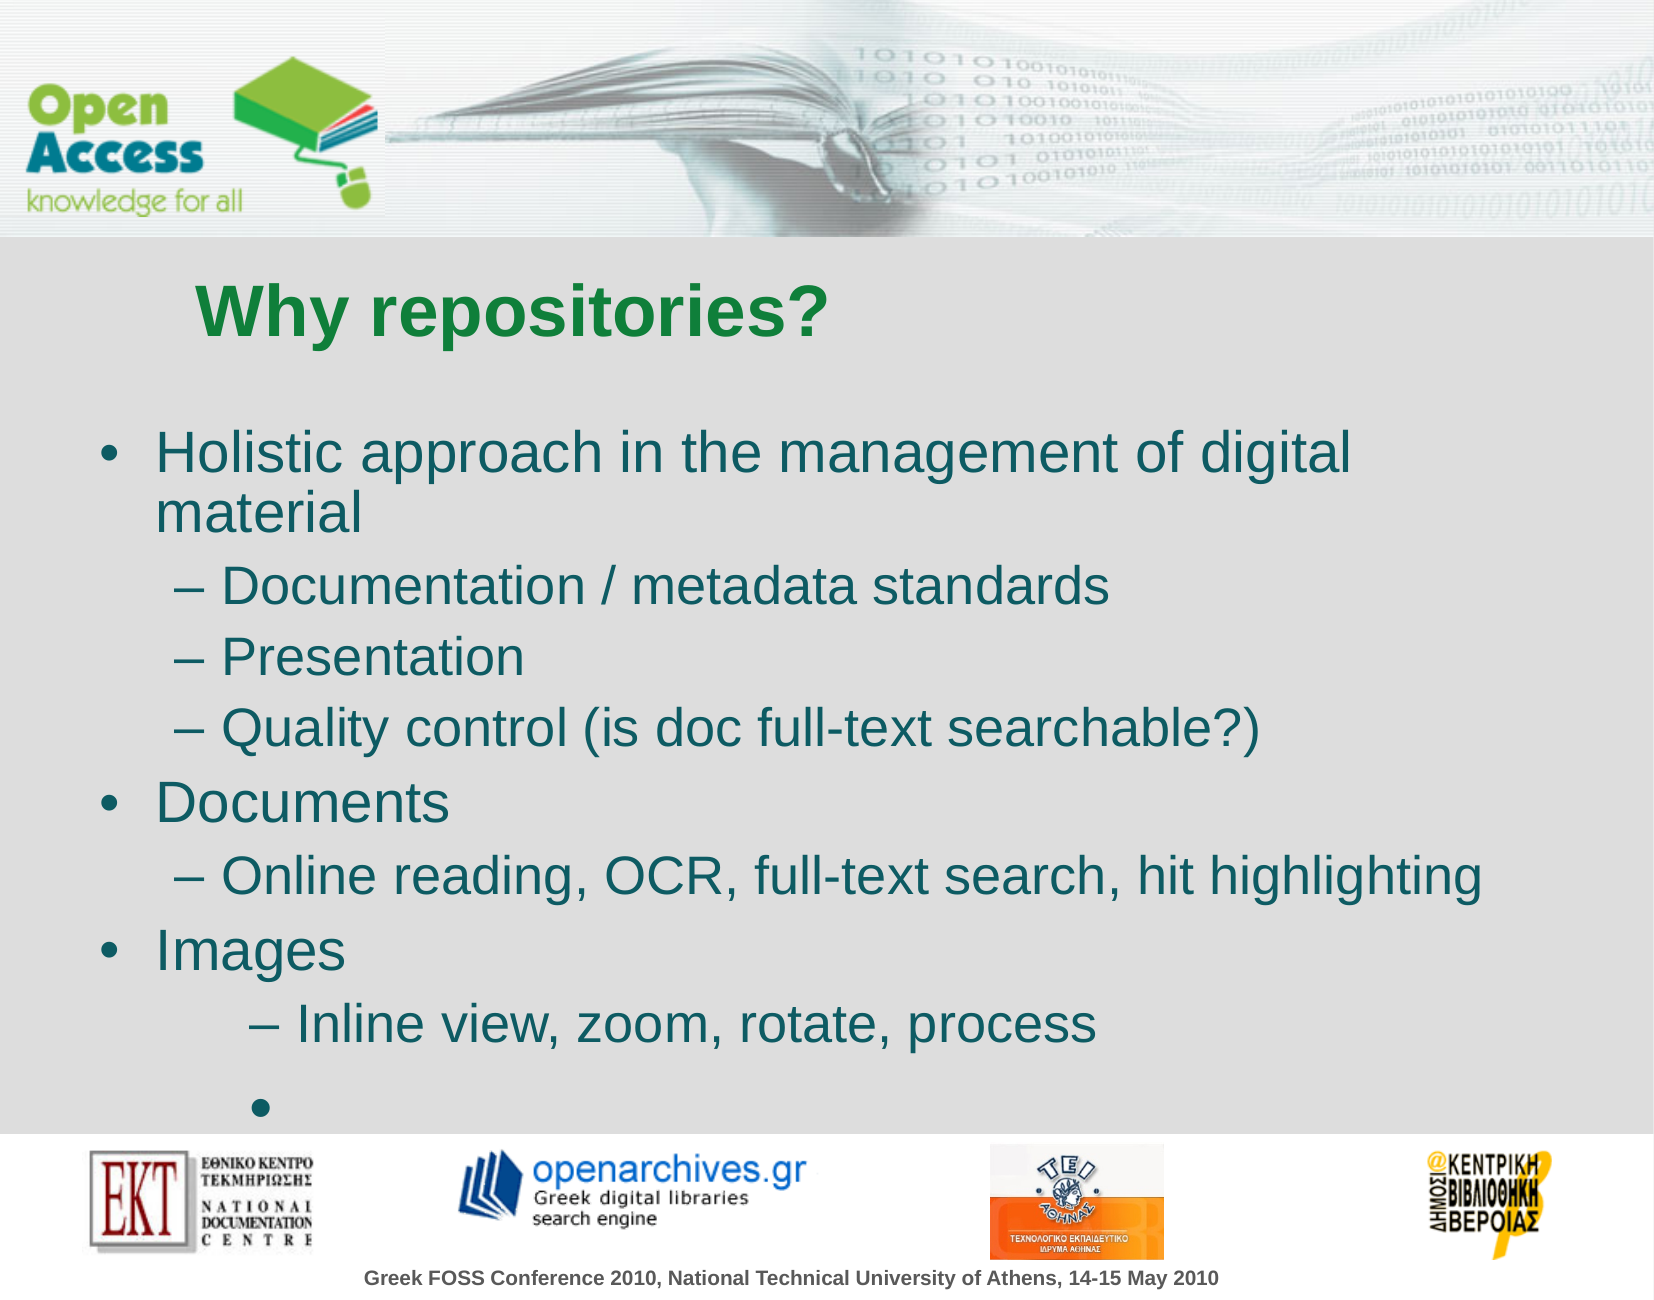

Why repositories?
Holistic approach in the management of digital material
Documentation / metadata standards
Presentation
Quality control (is doc full-text searchable?)
Documents
Online reading, OCR, full-text search, hit highlighting
Images
Inline view, zoom, rotate, process